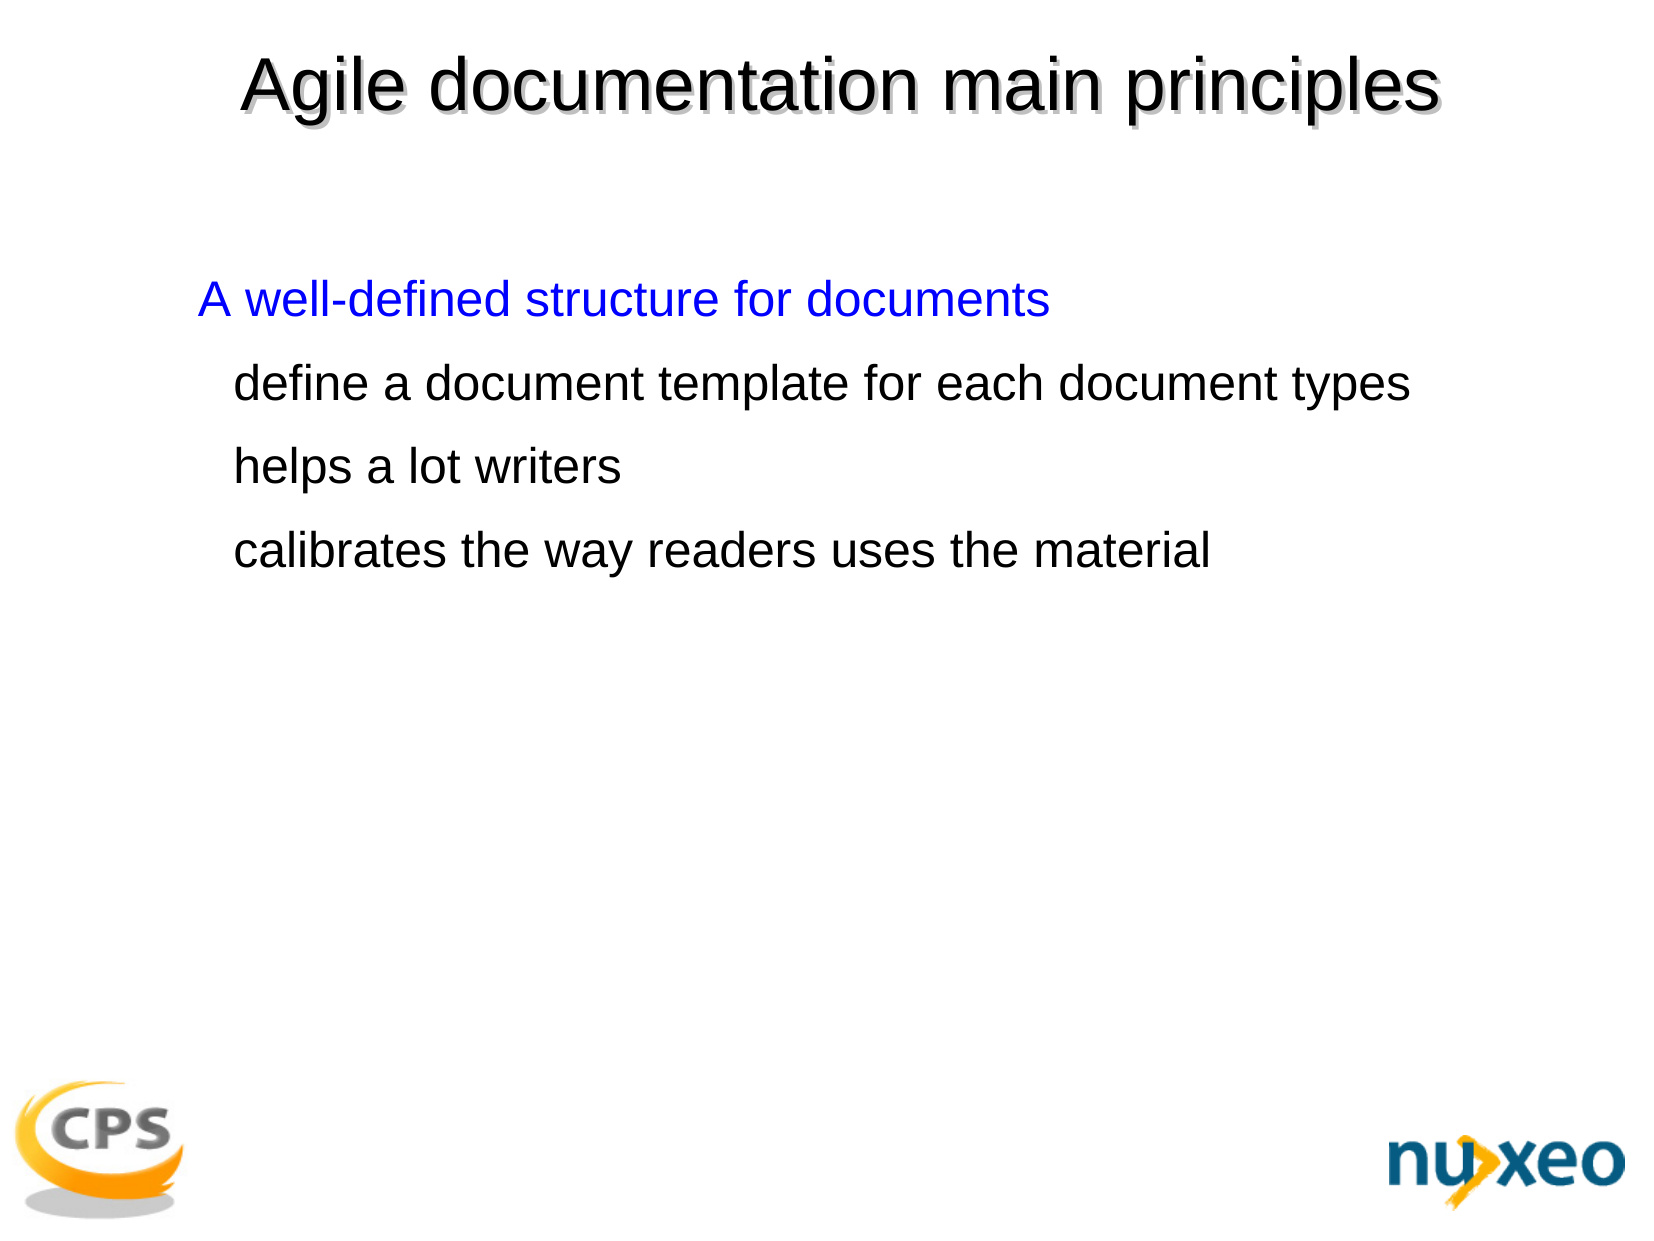

Agile documentation main principles
A well-defined structure for documents
define a document template for each document types
helps a lot writers
calibrates the way readers uses the material